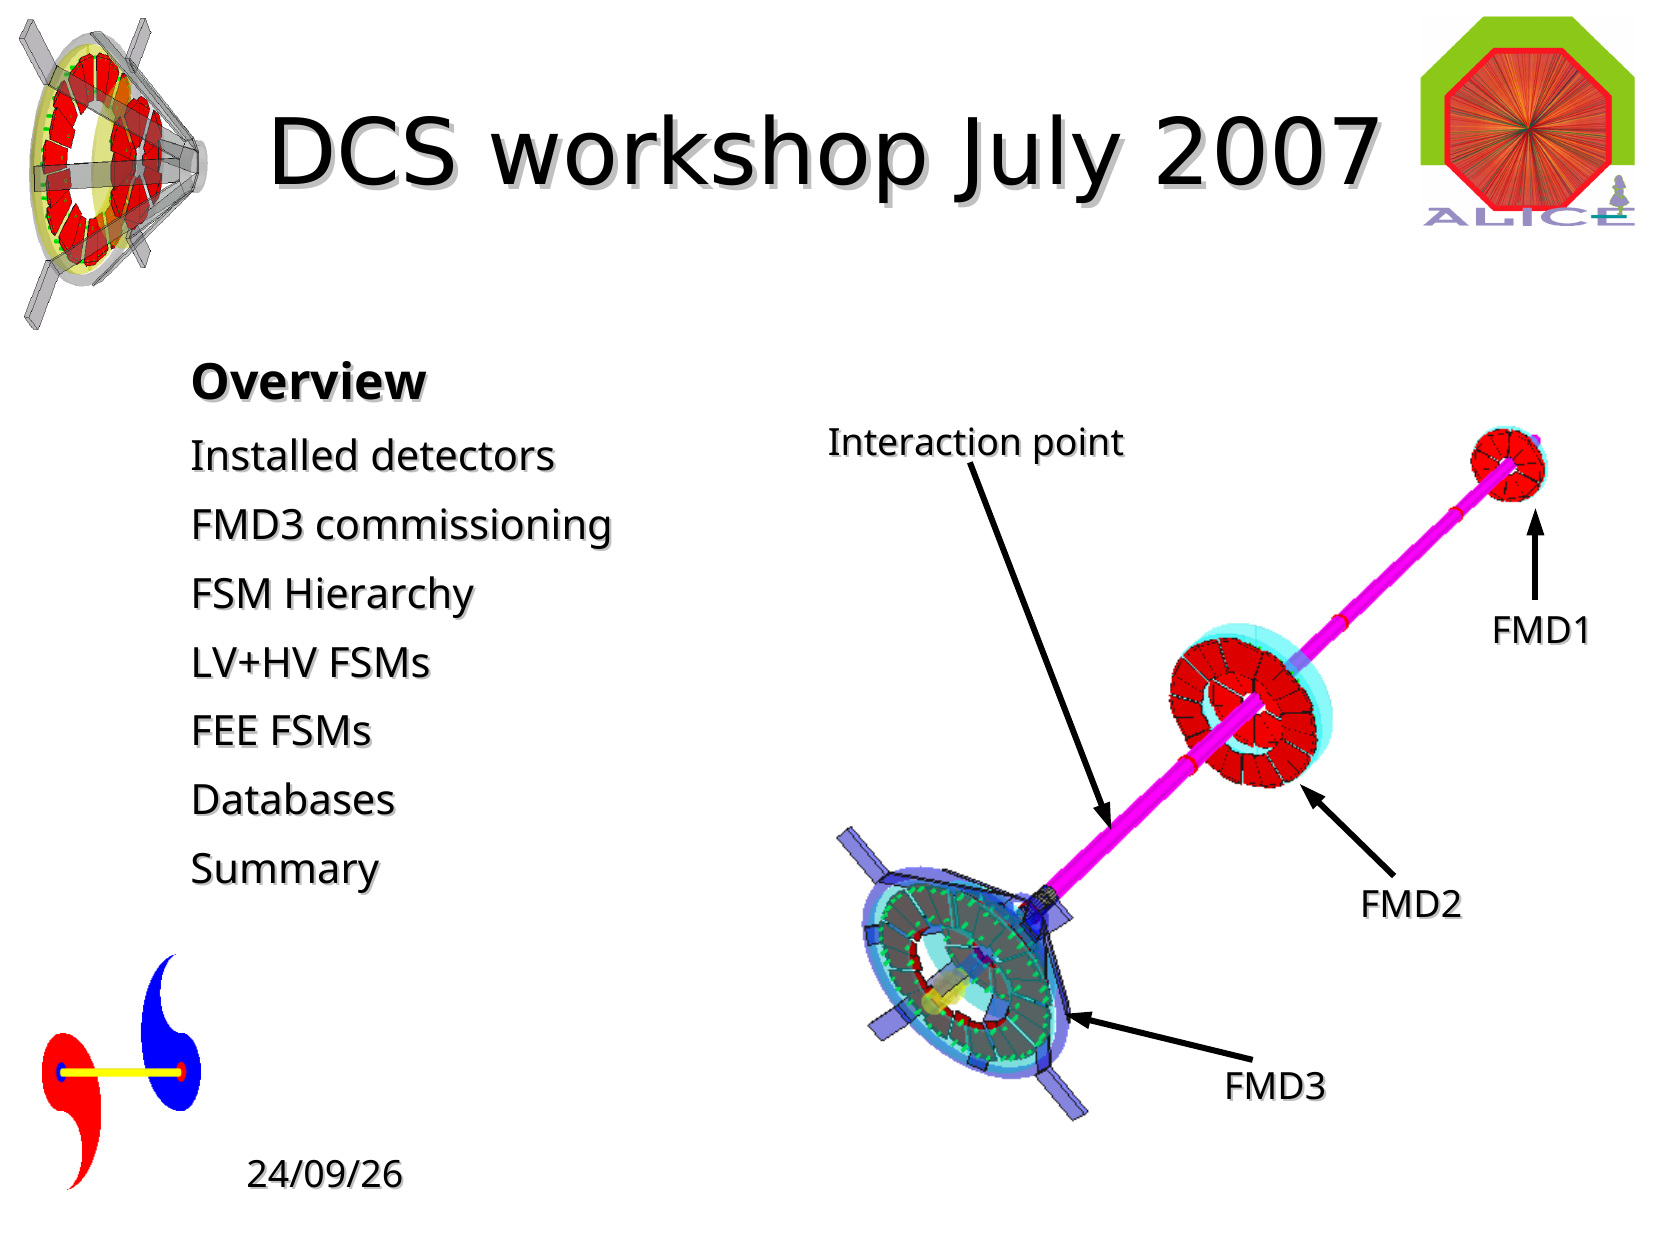

# DCS workshop July 2007
Overview
Installed detectors
FMD3 commissioning
FSM Hierarchy
LV+HV FSMs
FEE FSMs
Databases
Summary
Interaction point
FMD1
FMD2
FMD3